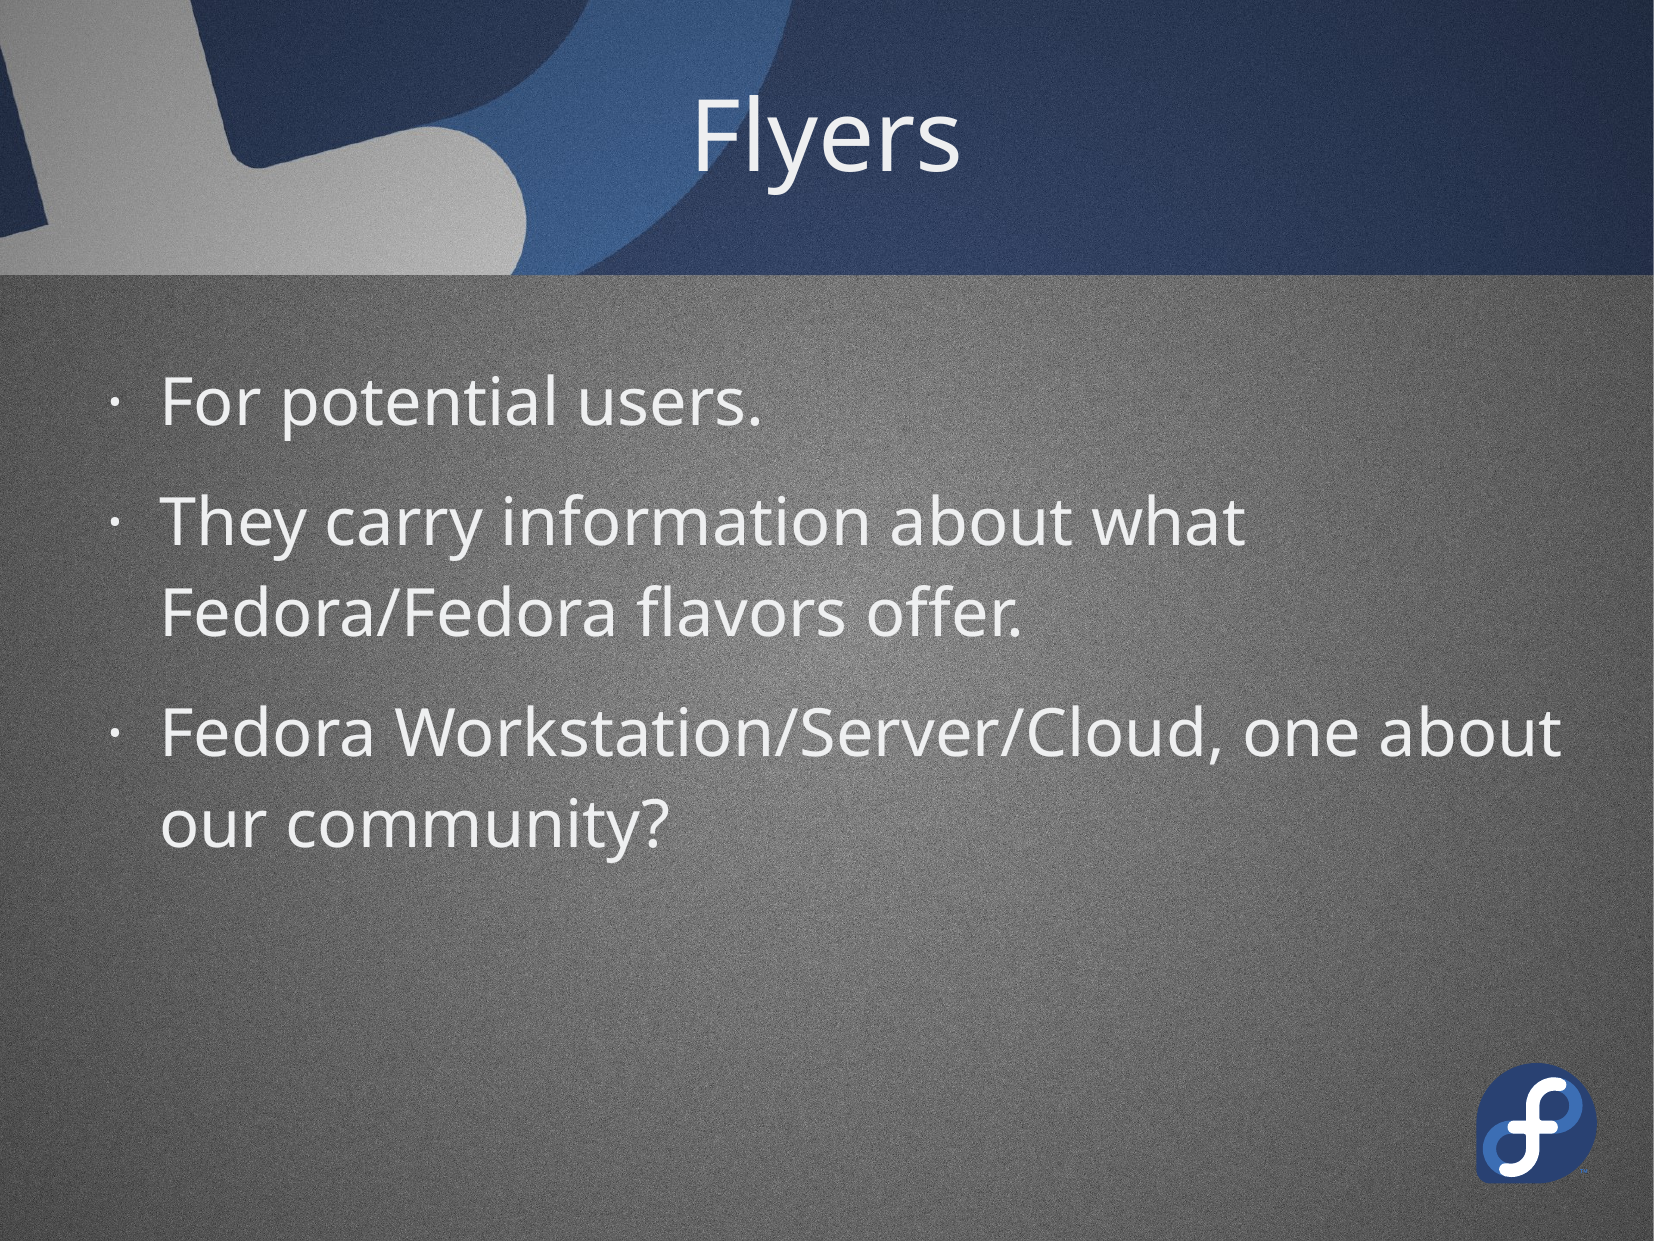

# Flyers
For potential users.
They carry information about what Fedora/Fedora flavors offer.
Fedora Workstation/Server/Cloud, one about our community?